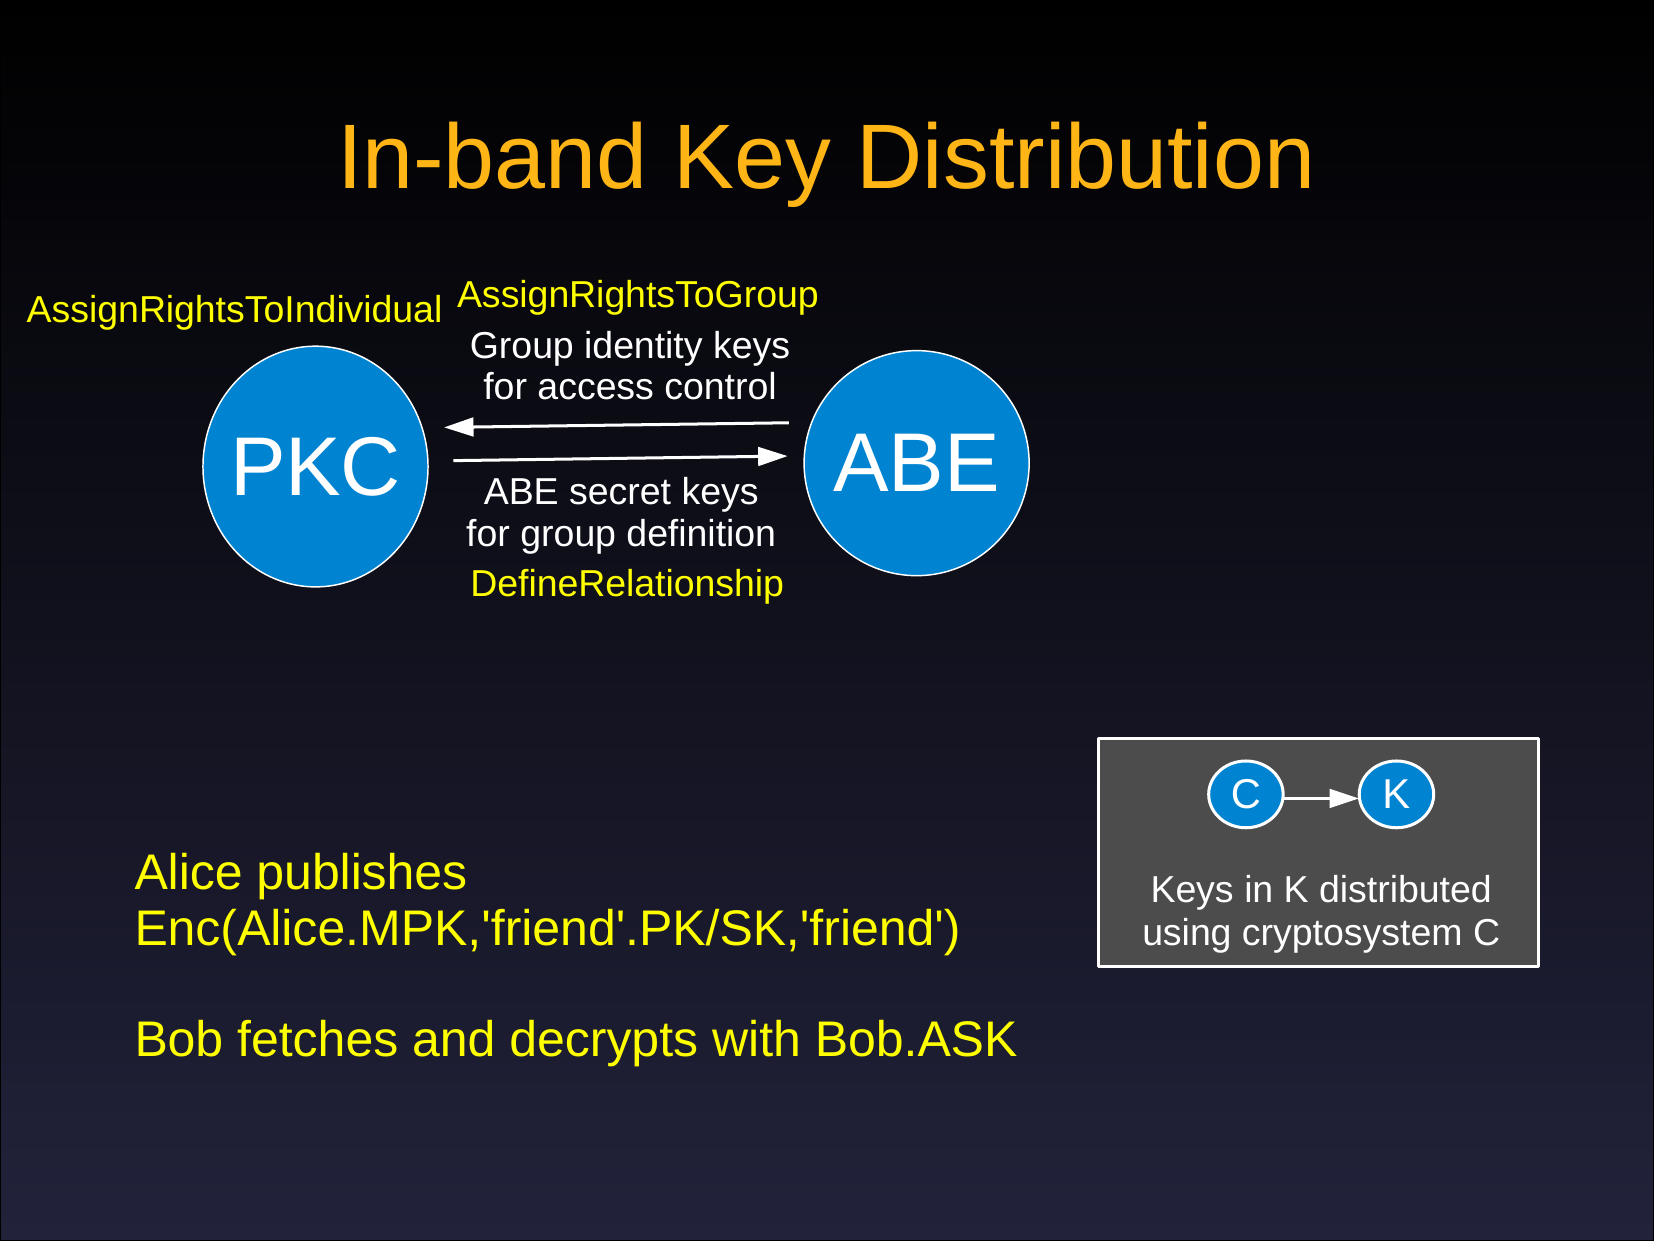

# In-band Key Distribution
AssignRightsToGroup
AssignRightsToIndividual
Group identity keys
for access control
PKC
ABE
ABE secret keys
for group definition
DefineRelationship
C
K
Keys in K distributed
using cryptosystem C
Alice publishes
Enc(Alice.MPK,'friend'.PK/SK,'friend')
Bob fetches and decrypts with Bob.ASK